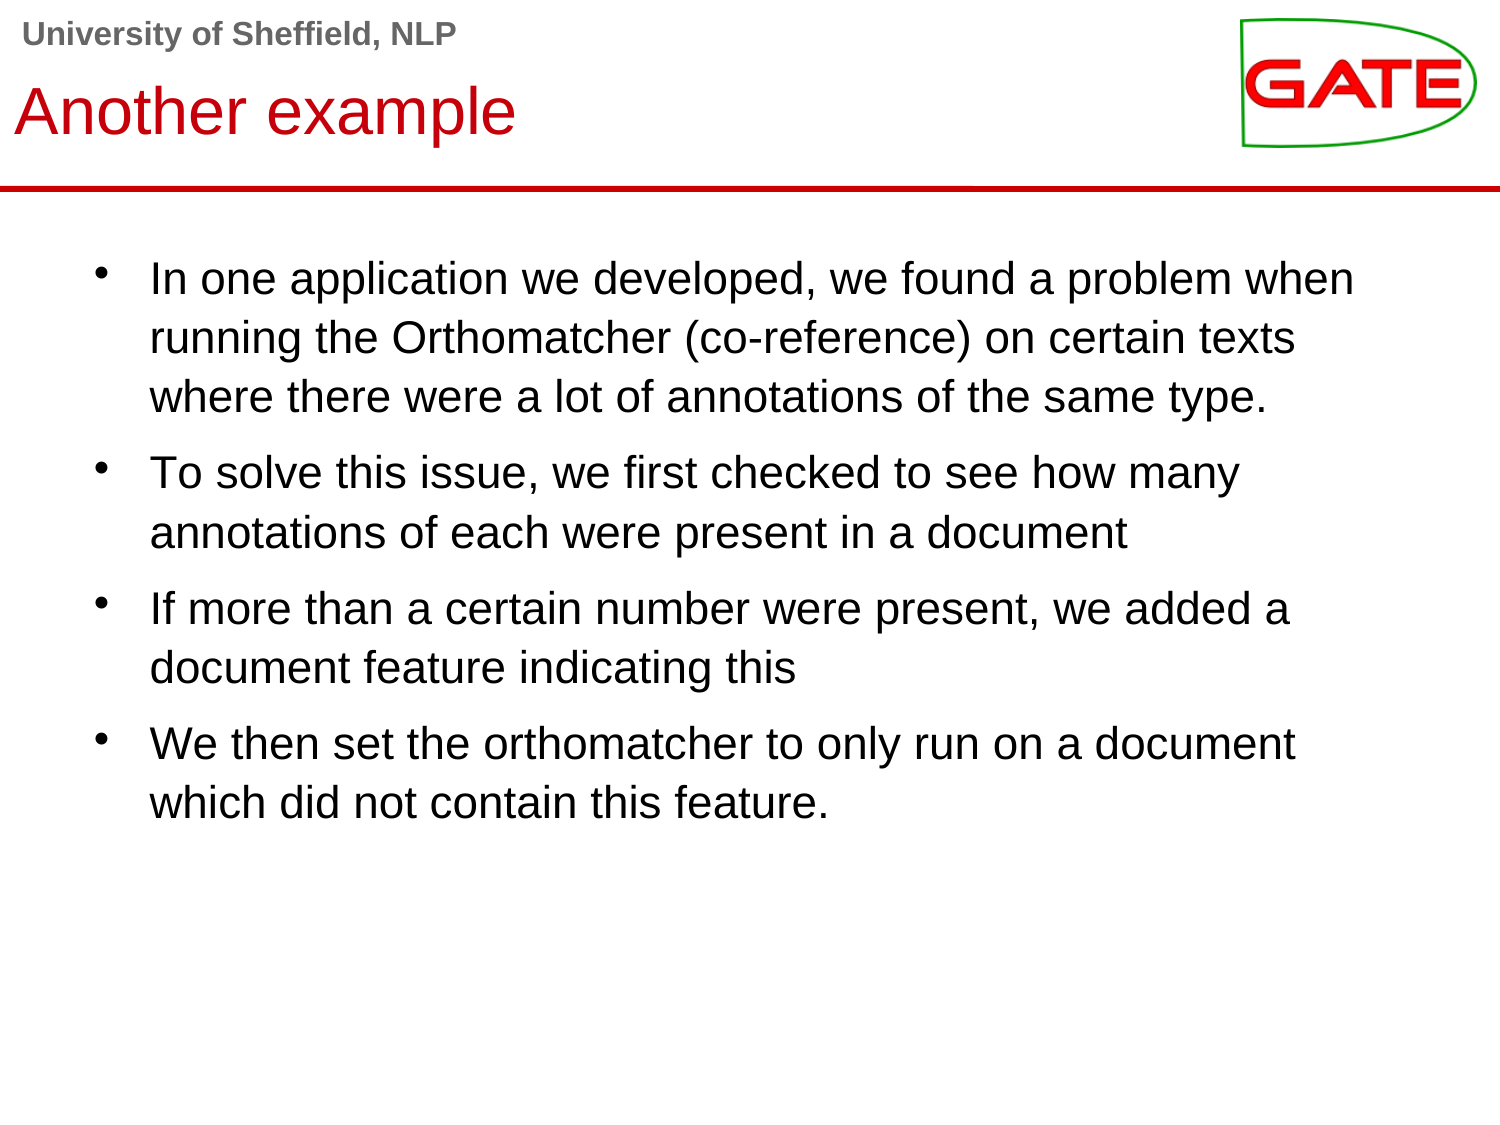

# Another example
In one application we developed, we found a problem when running the Orthomatcher (co-reference) on certain texts where there were a lot of annotations of the same type.
To solve this issue, we first checked to see how many annotations of each were present in a document
If more than a certain number were present, we added a document feature indicating this
We then set the orthomatcher to only run on a document which did not contain this feature.